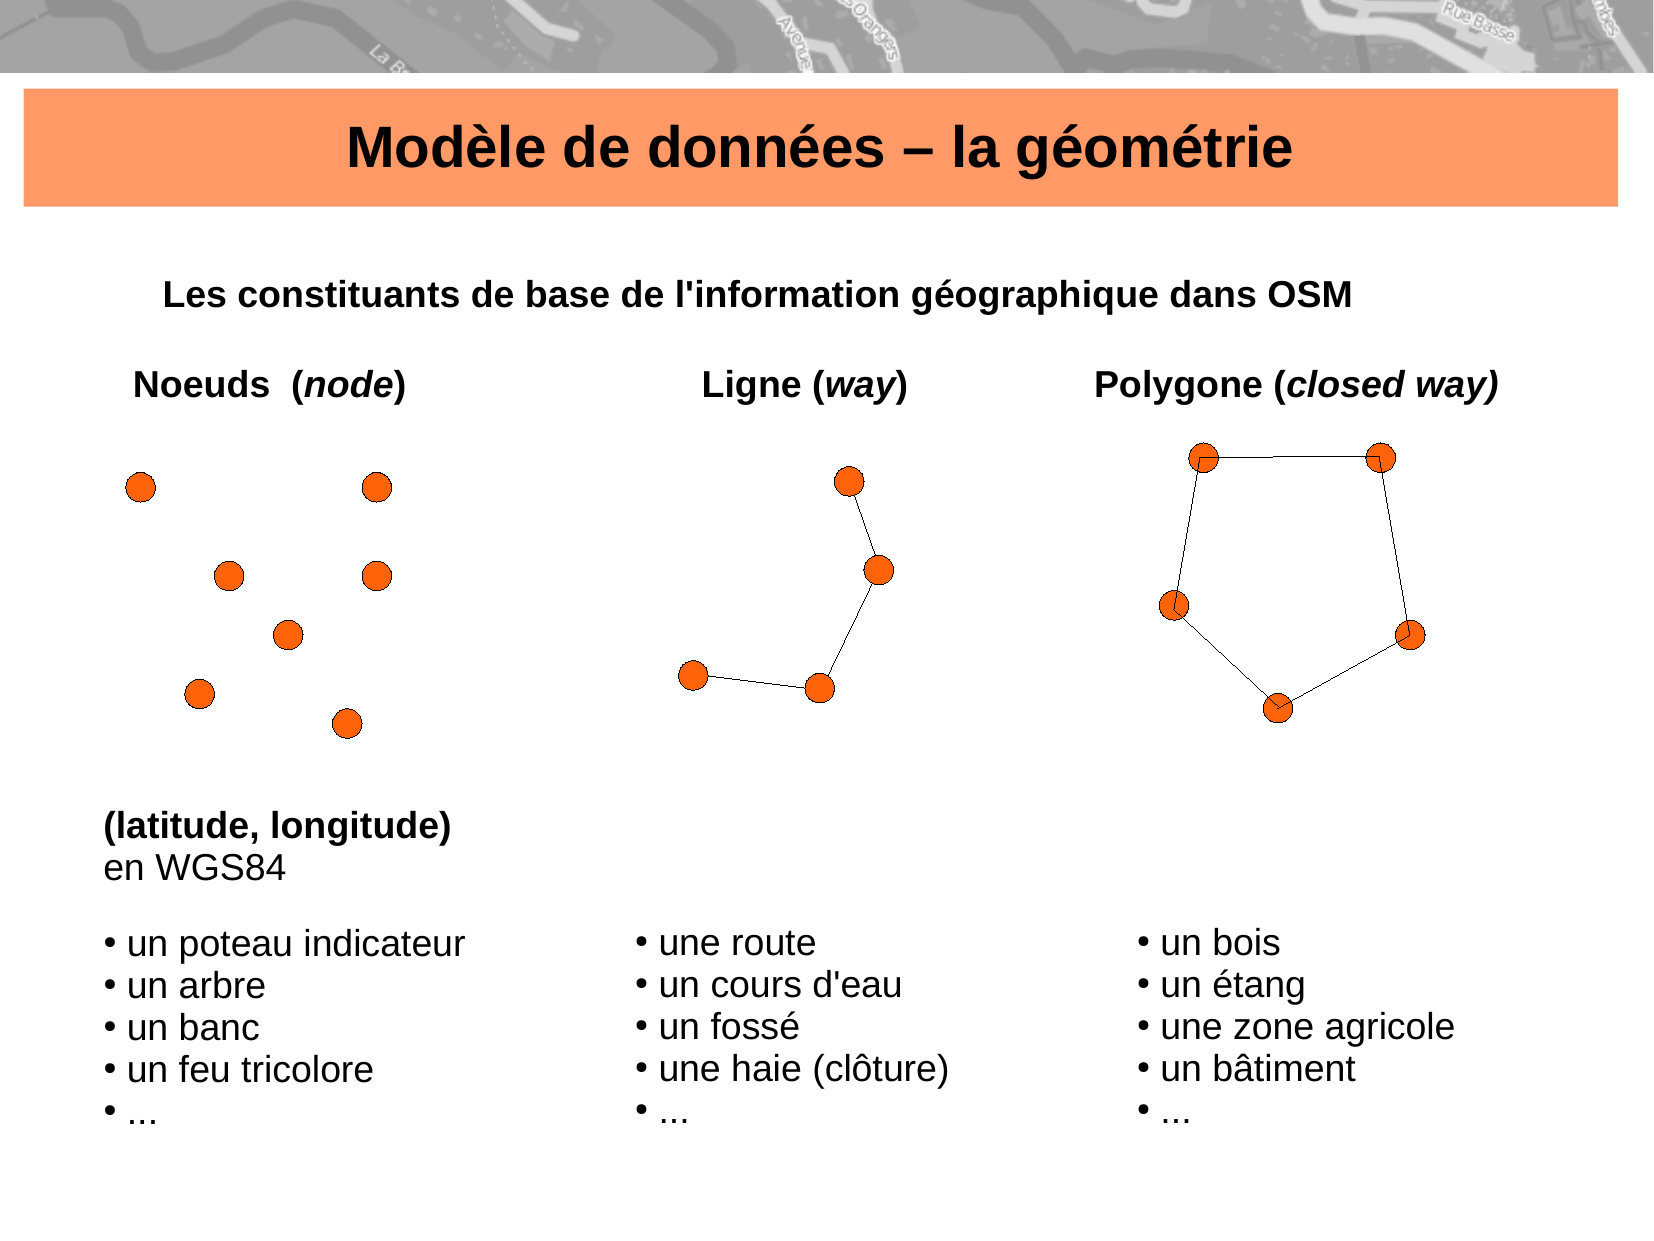

| | | | |
| --- | --- | --- | --- |
Modèle de données – la géométrie
Les constituants de base de l'information géographique dans OSM
Noeuds (node)
Ligne (way)
Polygone (closed way)
(latitude, longitude)
en WGS84
une route
un cours d'eau
un fossé
une haie (clôture)
...
un bois
un étang
une zone agricole
un bâtiment
...
un poteau indicateur
un arbre
un banc
un feu tricolore
...